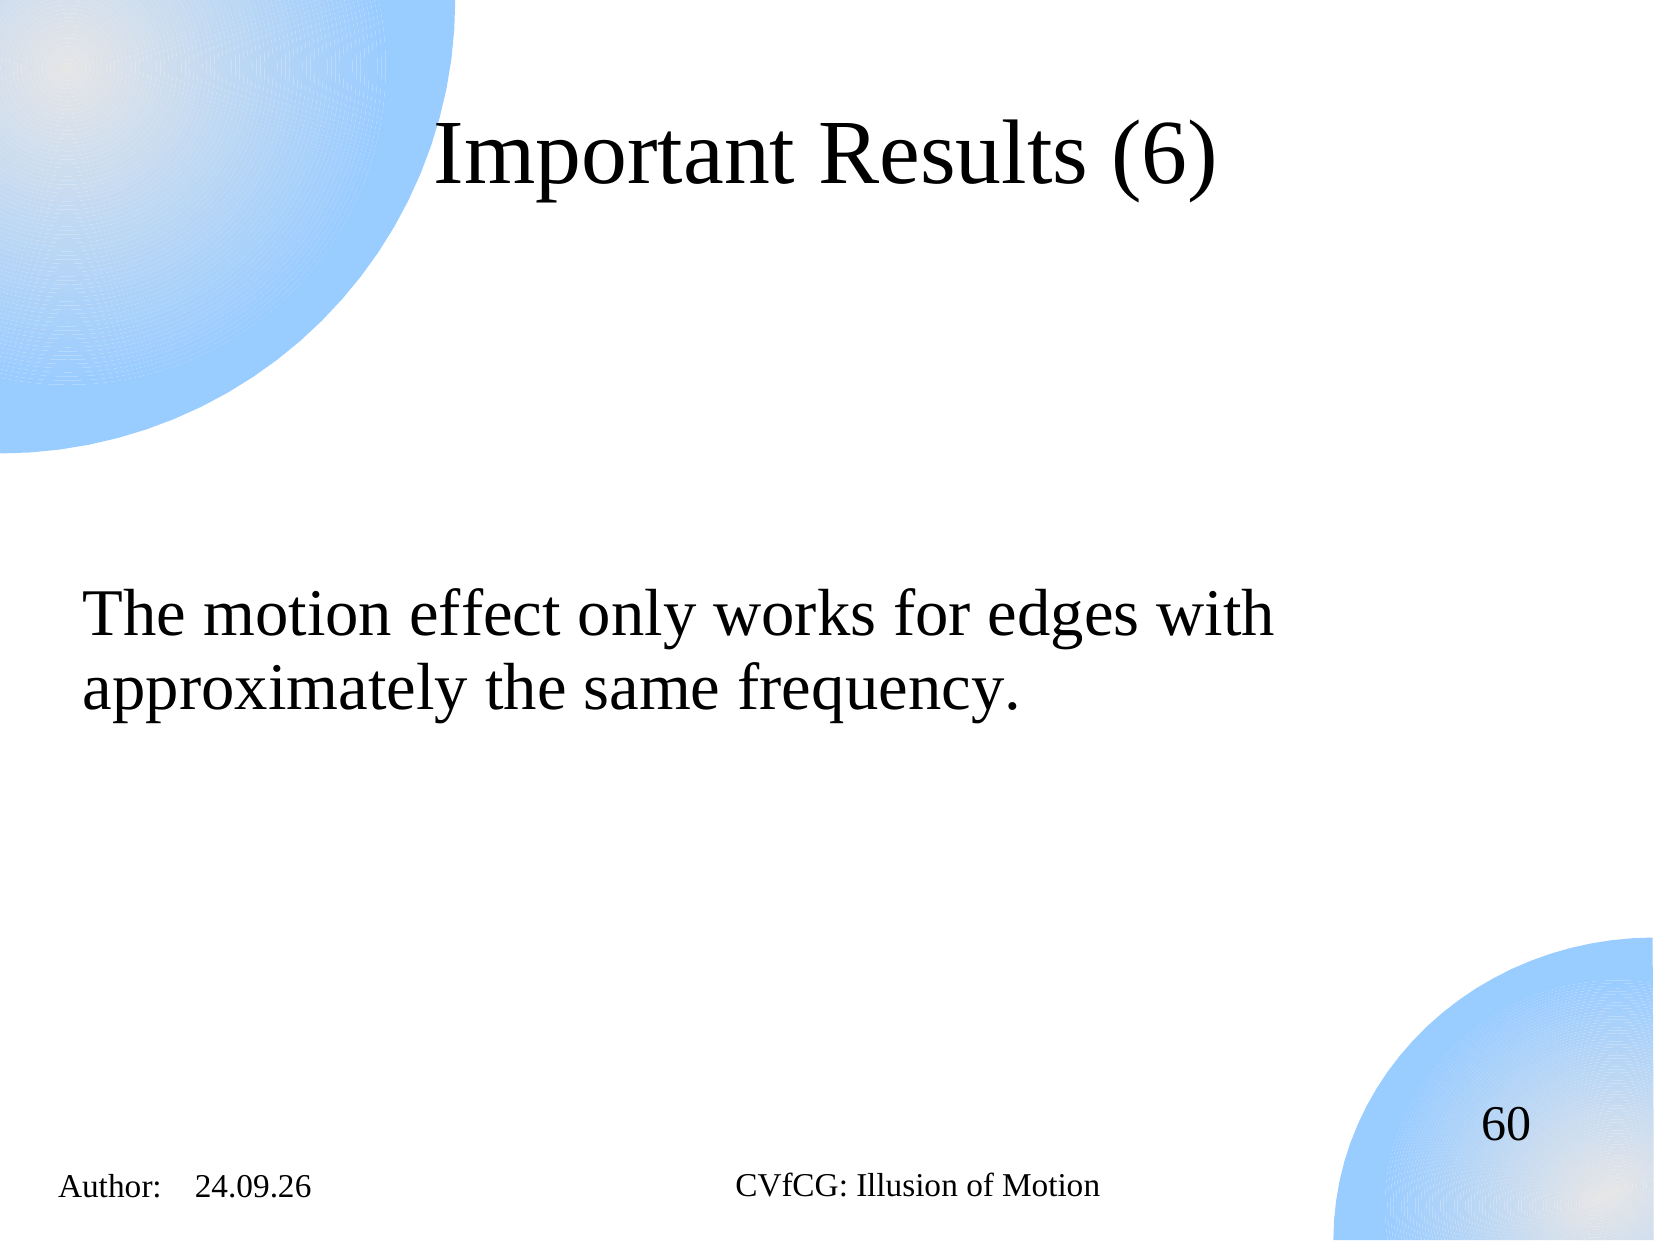

# Important Results (6)
The motion effect only works for edges with approximately the same frequency.
CVfCG: Illusion of Motion